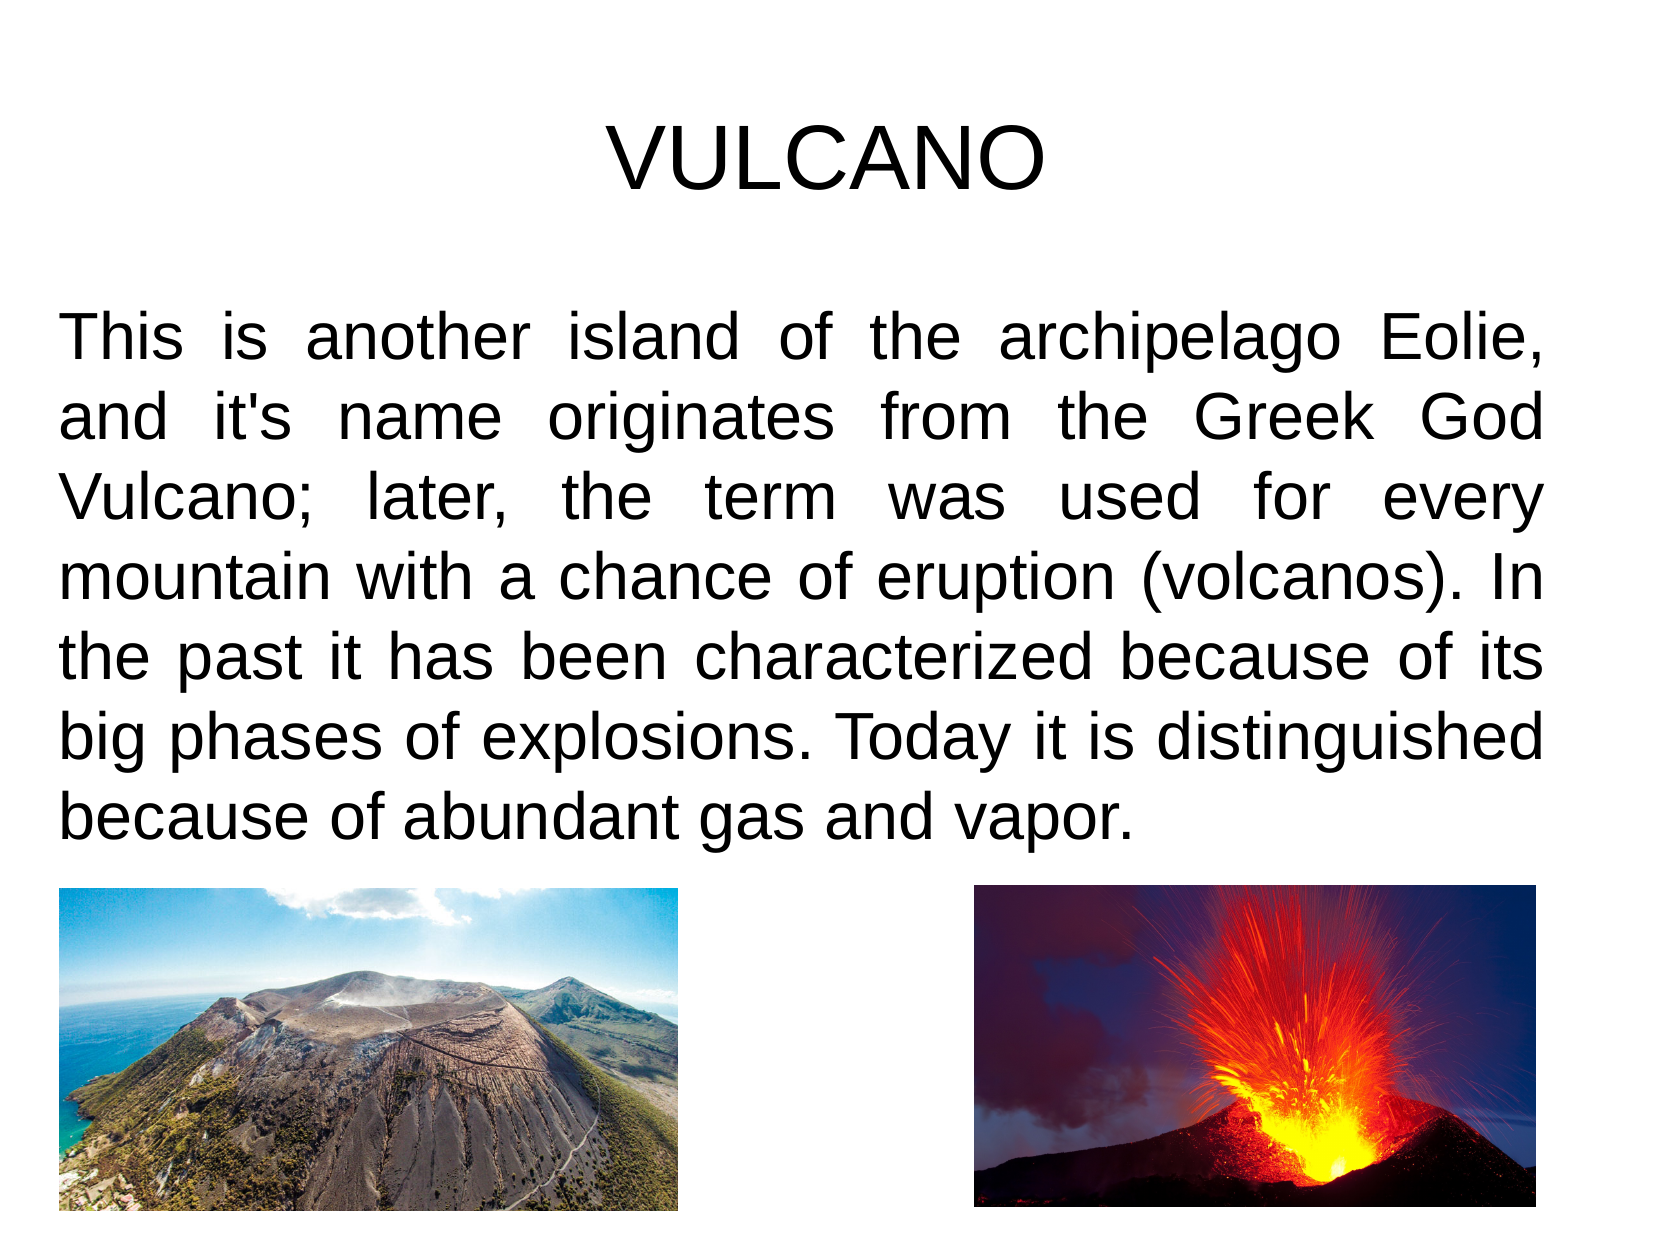

# VULCANO
This is another island of the archipelago Eolie, and it's name originates from the Greek God Vulcano; later, the term was used for every mountain with a chance of eruption (volcanos). In the past it has been characterized because of its big phases of explosions. Today it is distinguished because of abundant gas and vapor.